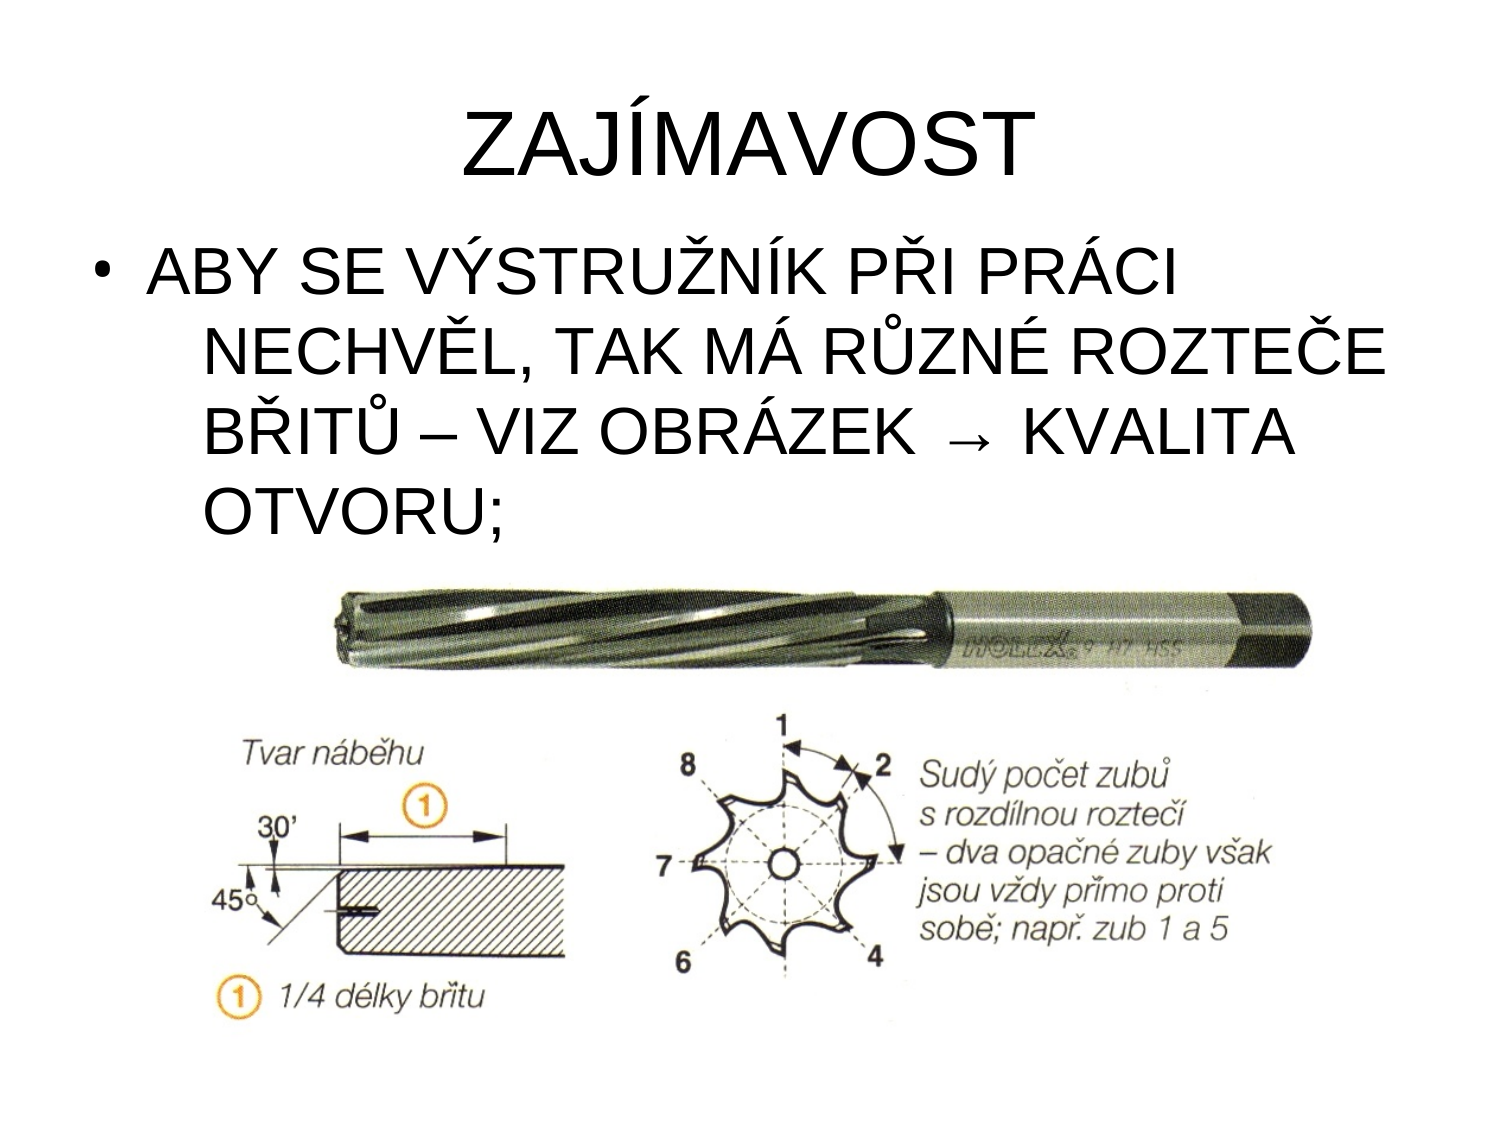

# ZAJÍMAVOST
ABY SE VÝSTRUŽNÍK PŘI PRÁCI NECHVĚL, TAK MÁ RŮZNÉ ROZTEČE BŘITŮ – VIZ OBRÁZEK → KVALITA OTVORU;